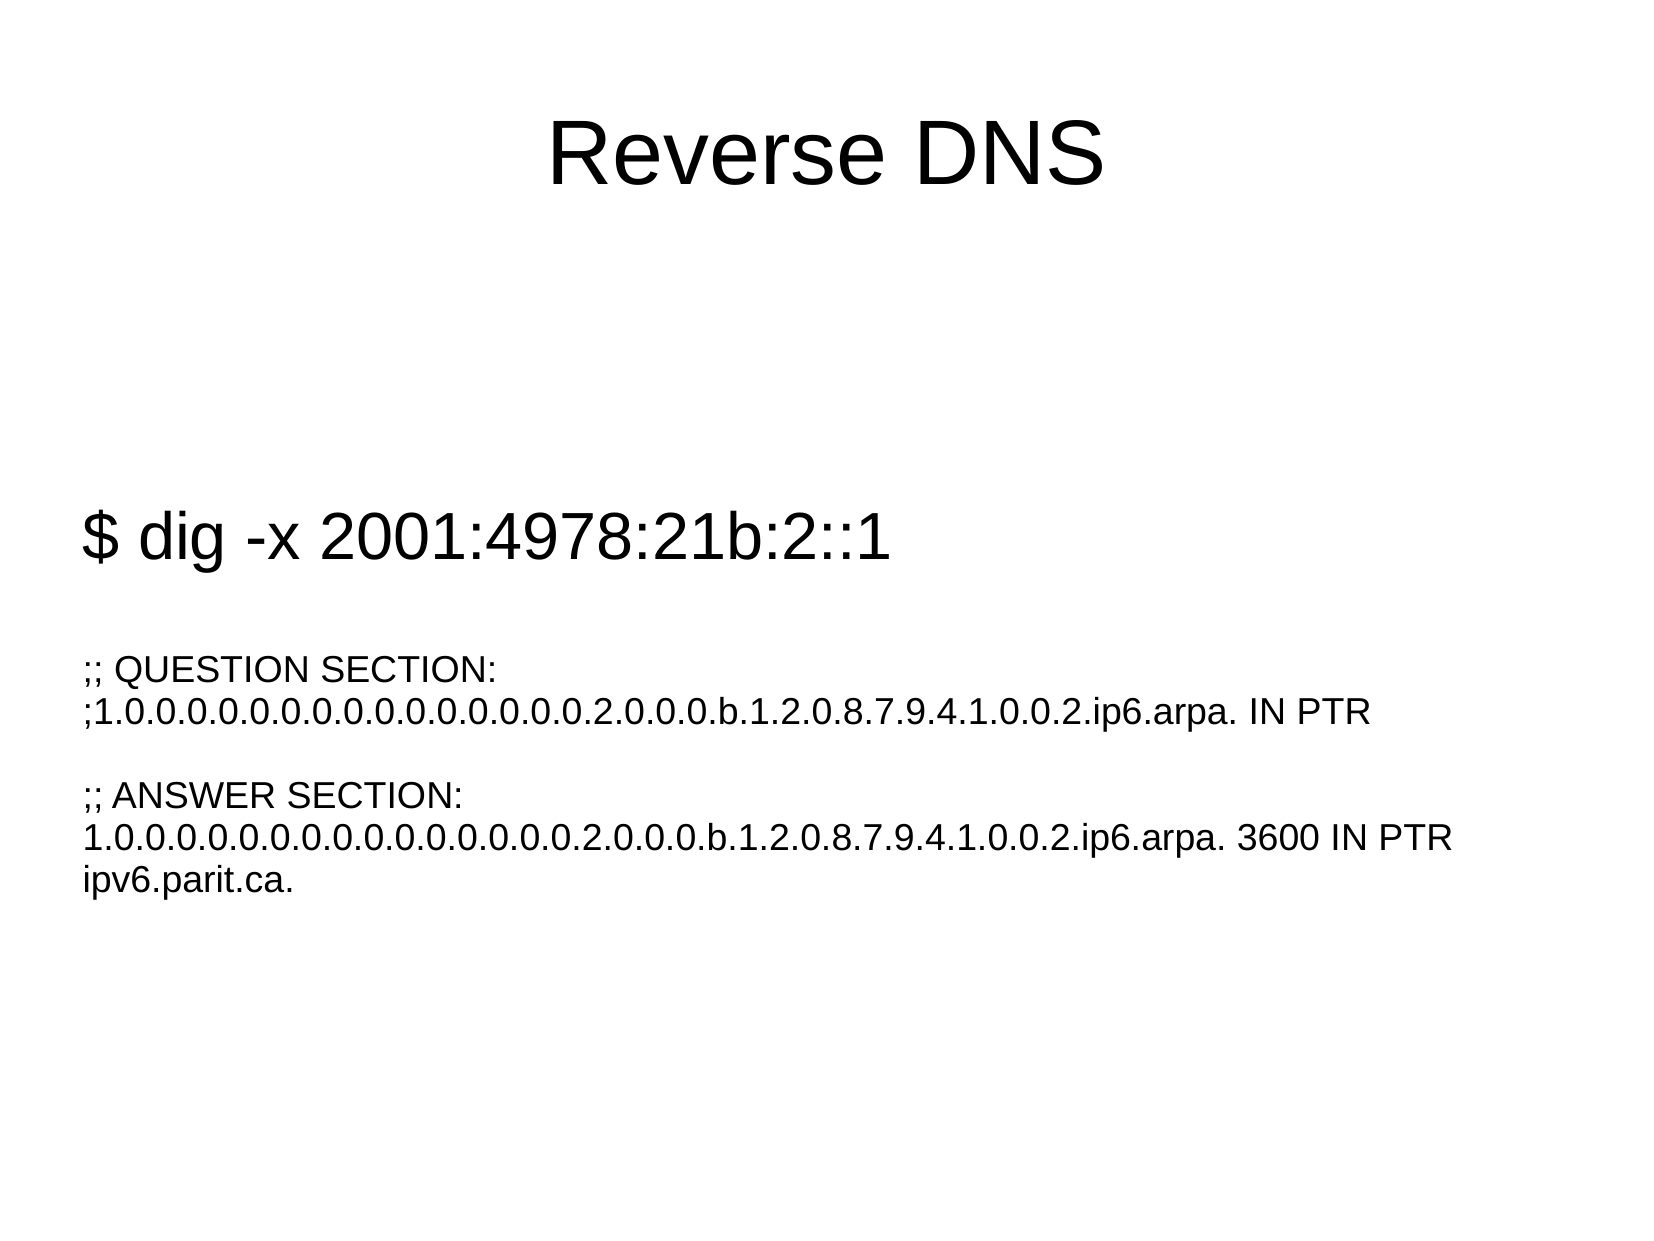

# Reverse DNS
$ dig -x 2001:4978:21b:2::1
;; QUESTION SECTION:
;1.0.0.0.0.0.0.0.0.0.0.0.0.0.0.0.2.0.0.0.b.1.2.0.8.7.9.4.1.0.0.2.ip6.arpa. IN PTR
;; ANSWER SECTION:
1.0.0.0.0.0.0.0.0.0.0.0.0.0.0.0.2.0.0.0.b.1.2.0.8.7.9.4.1.0.0.2.ip6.arpa. 3600 IN PTR
ipv6.parit.ca.